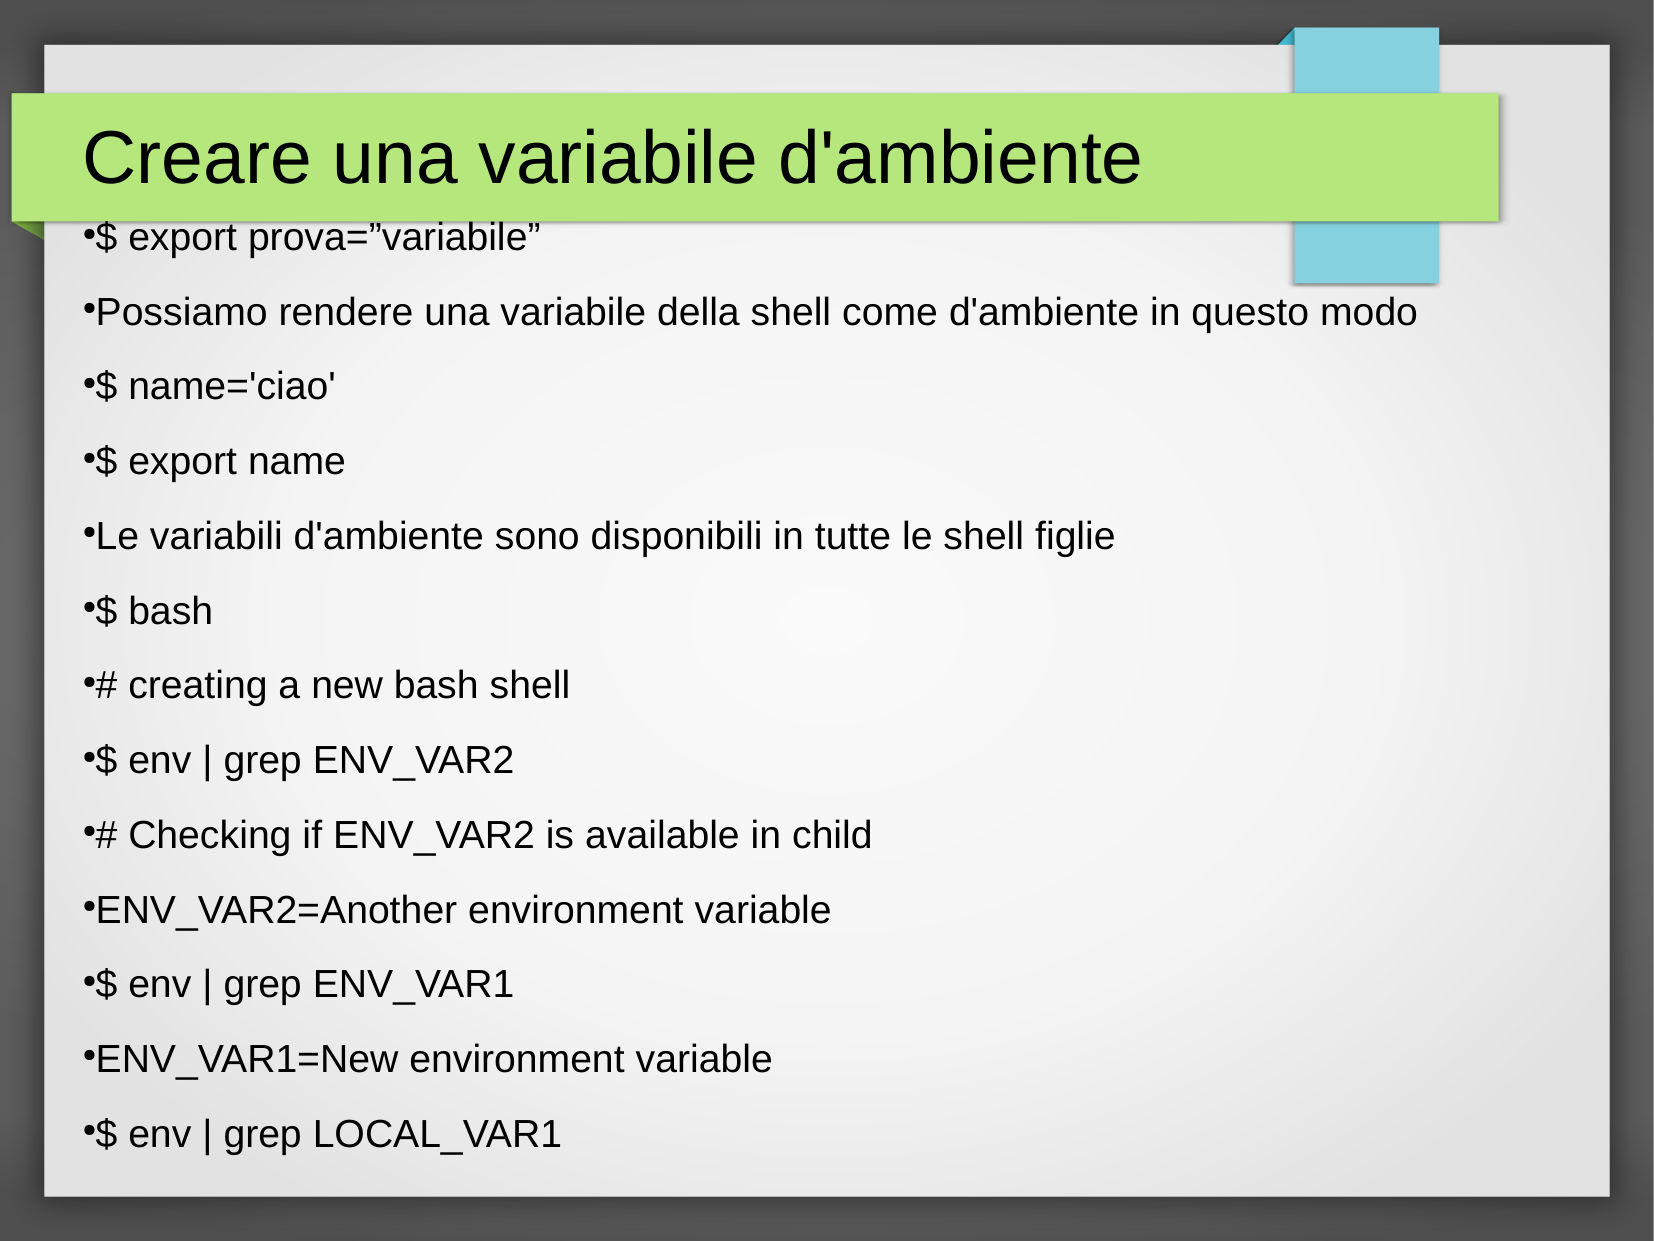

# Creare una variabile d'ambiente
$ export prova=”variabile”
Possiamo rendere una variabile della shell come d'ambiente in questo modo
$ name='ciao'
$ export name
Le variabili d'ambiente sono disponibili in tutte le shell figlie
$ bash
# creating a new bash shell
$ env | grep ENV_VAR2
# Checking if ENV_VAR2 is available in child
ENV_VAR2=Another environment variable
$ env | grep ENV_VAR1
ENV_VAR1=New environment variable
$ env | grep LOCAL_VAR1